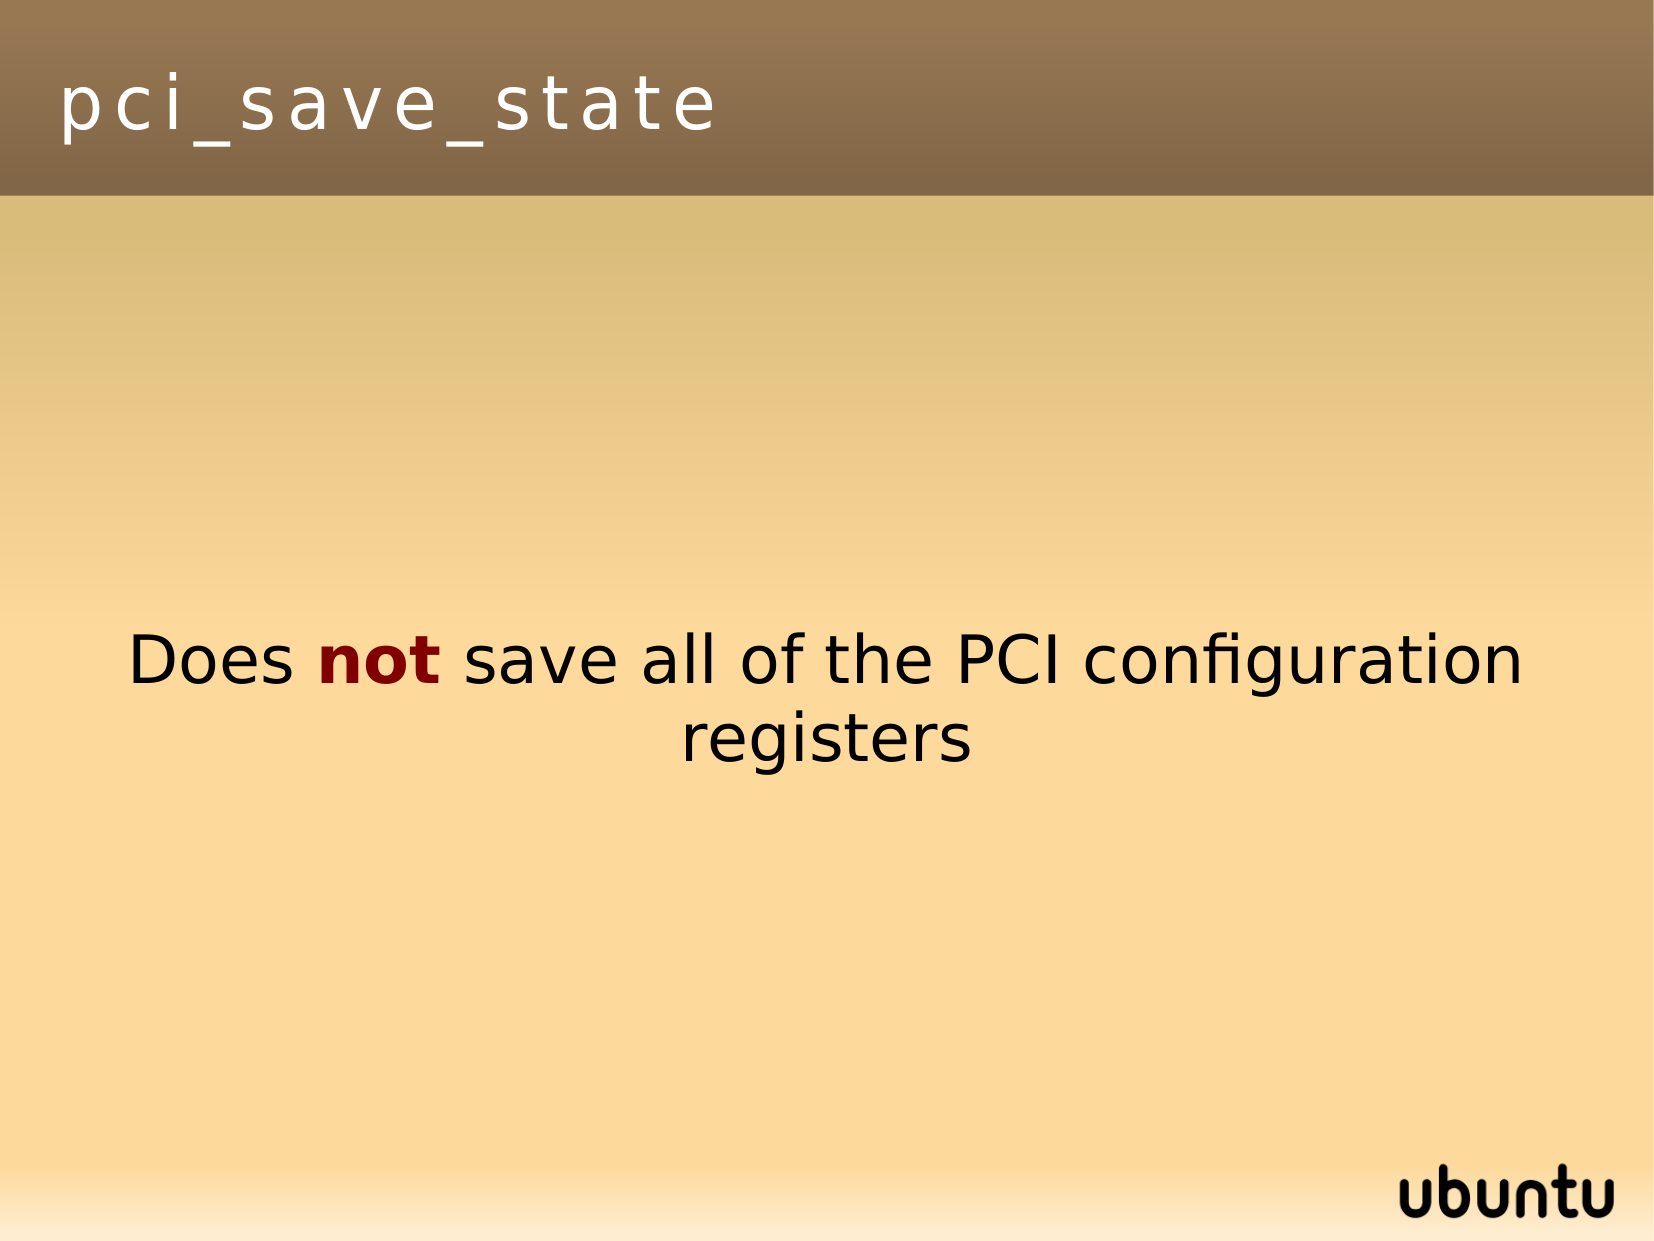

# pci_save_state
Does not save all of the PCI configuration registers